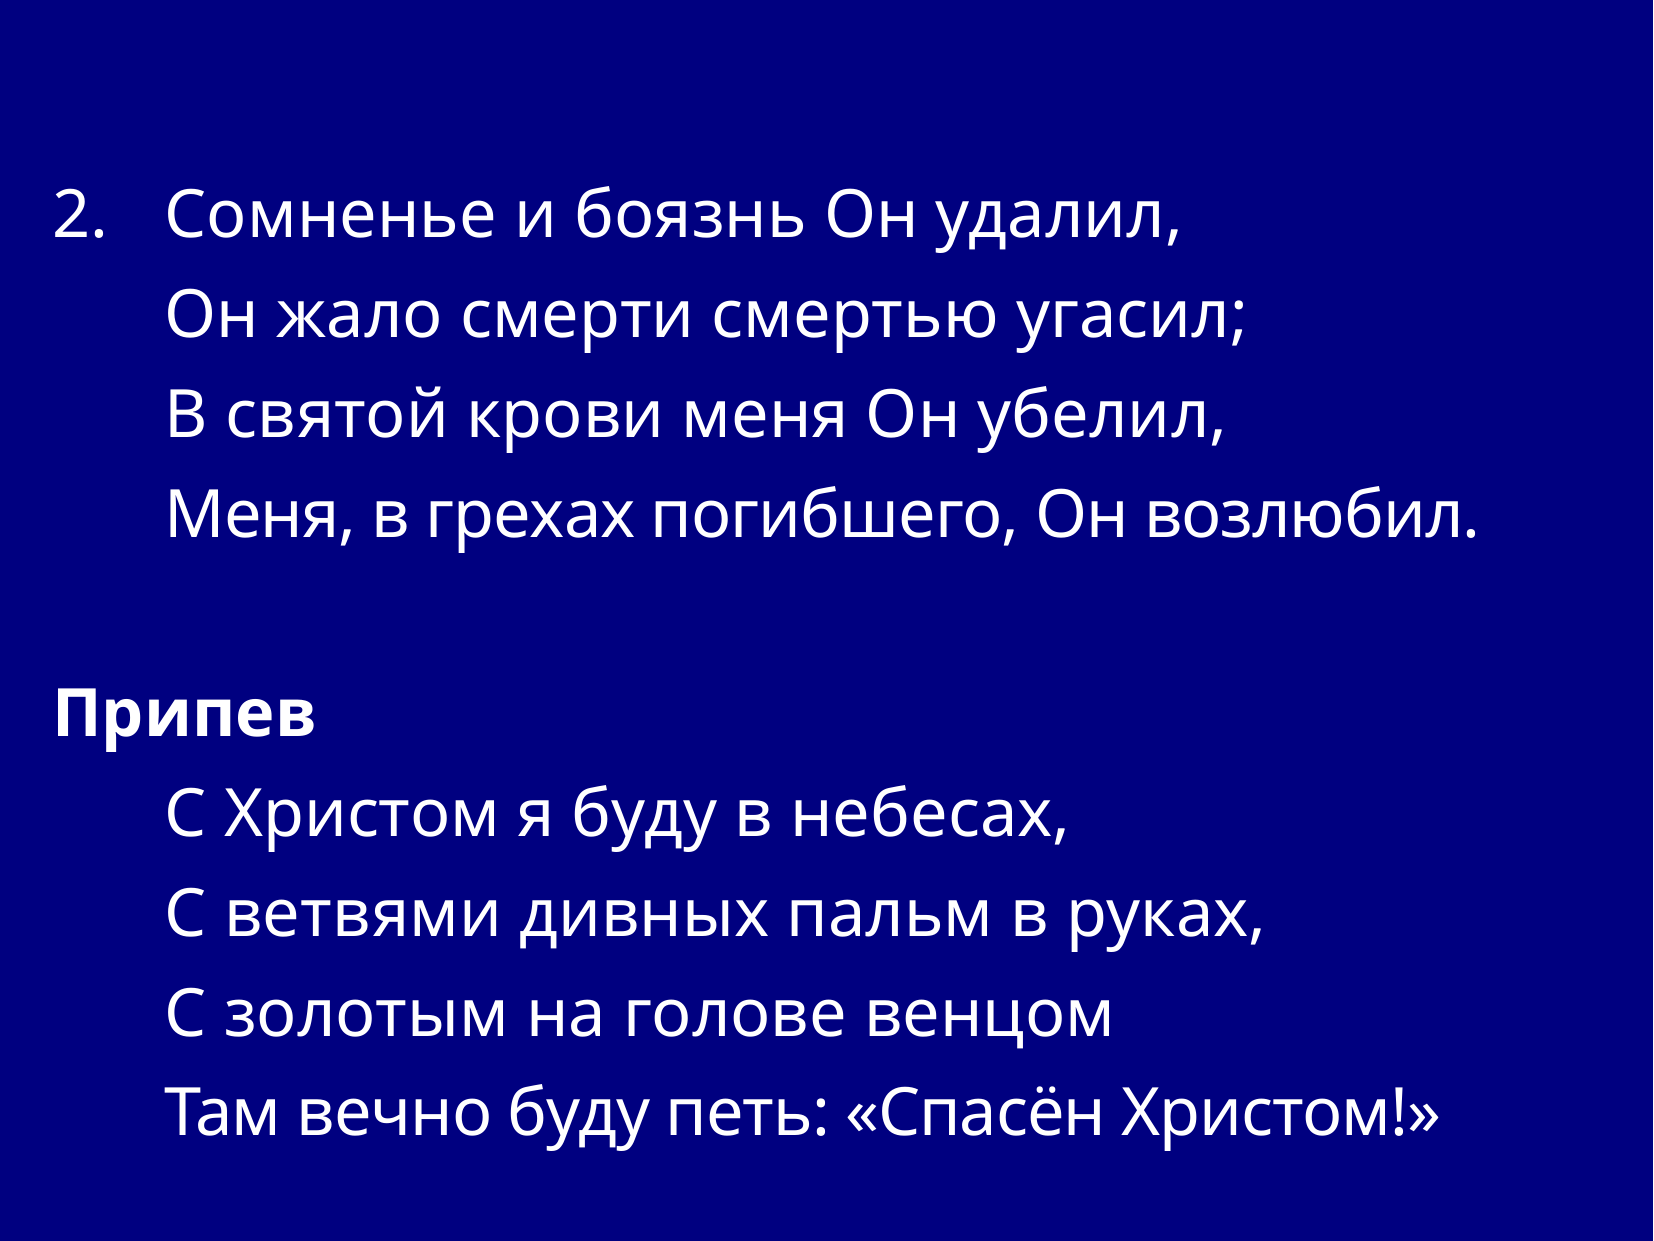

2.	Сомненье и боязнь Он удалил,
	Он жало смерти смертью угасил;
	В святой крови меня Он убелил,
	Меня, в грехах погибшего, Он возлюбил.
Припев
	С Христом я буду в небесах,
	С ветвями дивных пальм в руках,
	С золотым на голове венцом
	Там вечно буду петь: «Спасён Христом!»